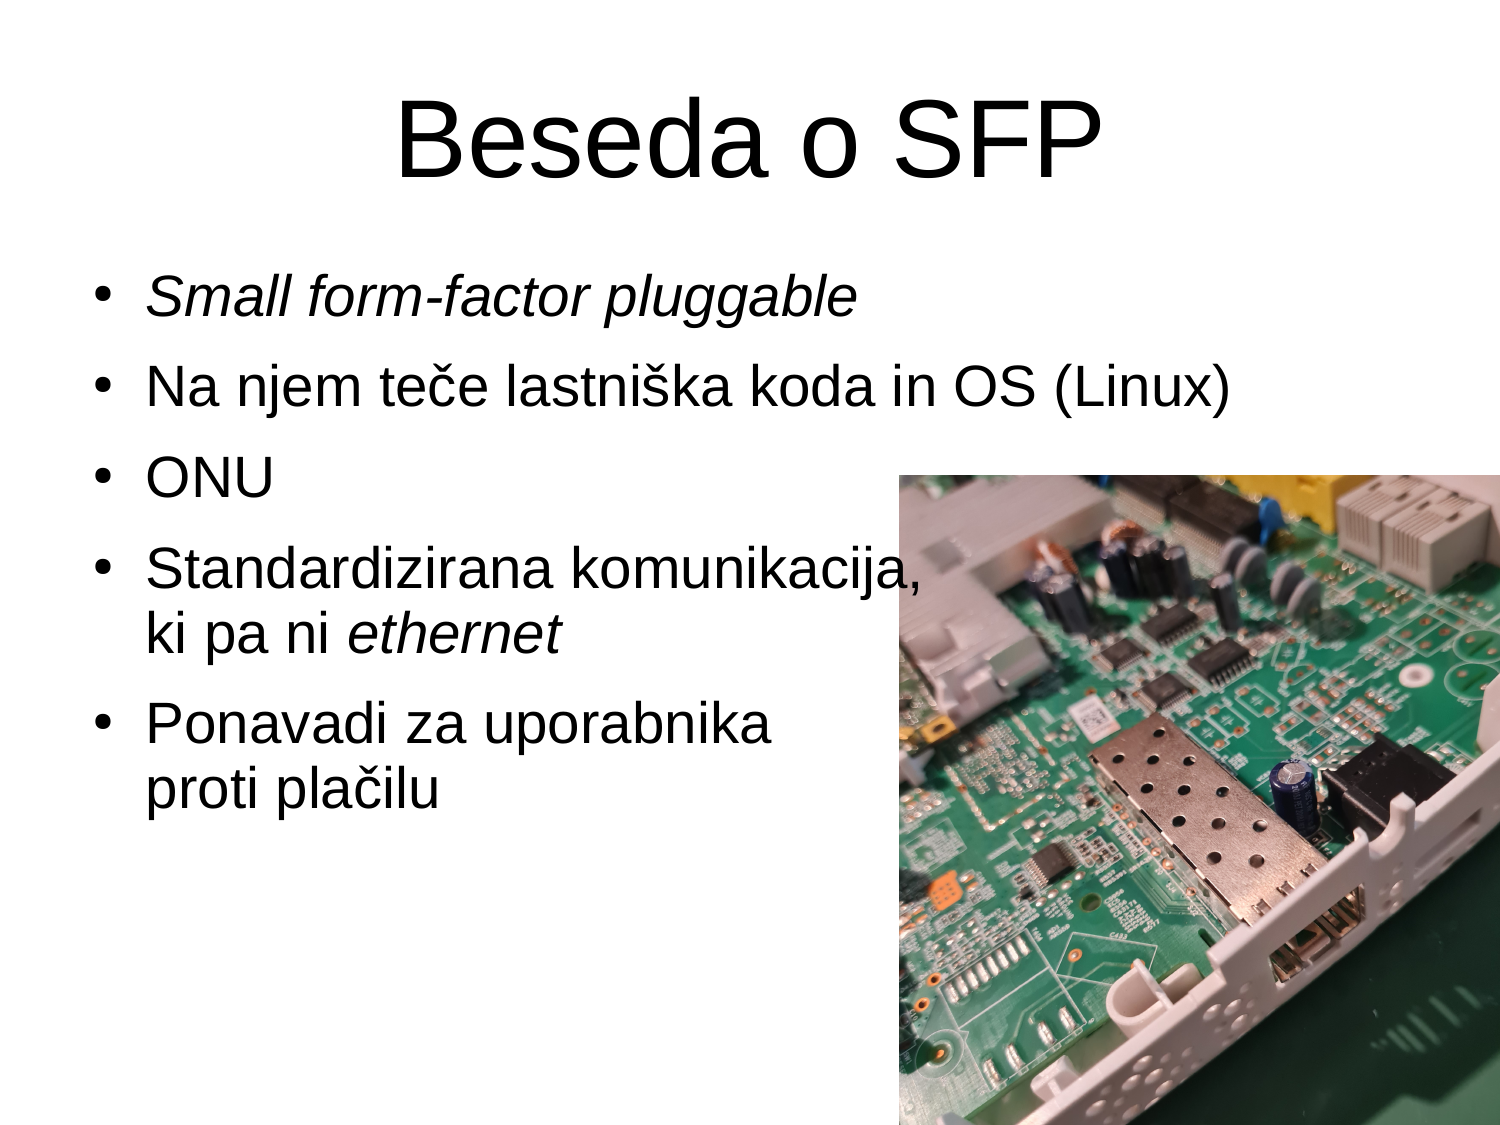

# Beseda o SFP
Small form-factor pluggable
Na njem teče lastniška koda in OS (Linux)
ONU
Standardizirana komunikacija,
ki pa ni ethernet
Ponavadi za uporabnika
proti plačilu